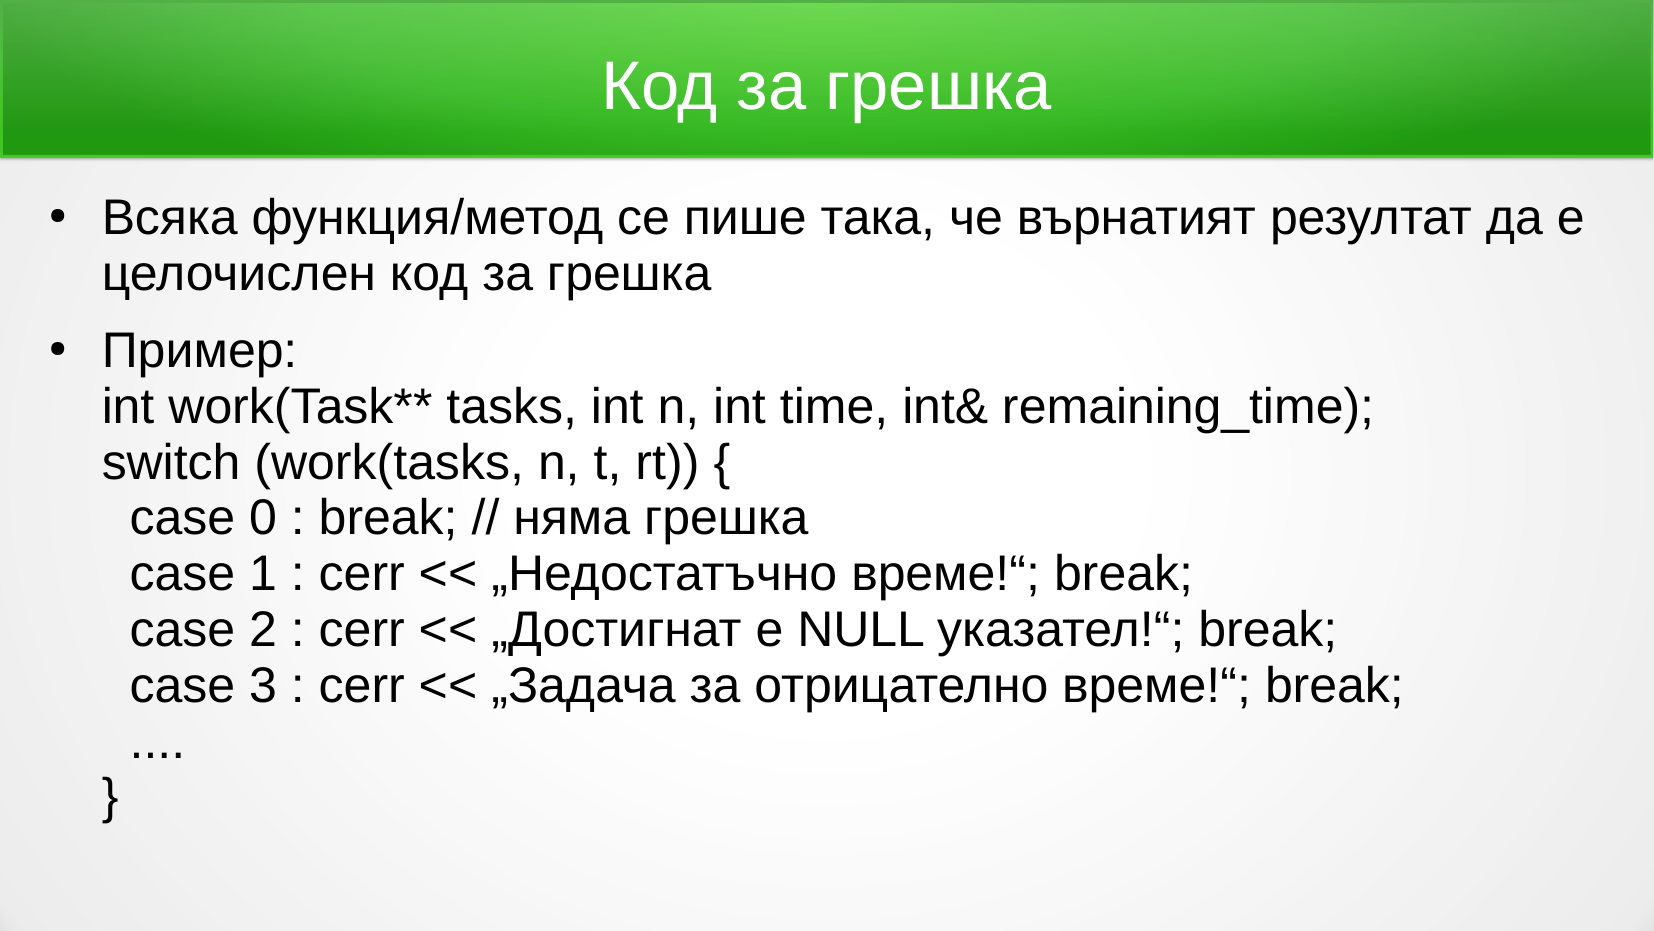

# Код за грешка
Всяка функция/метод се пише така, че върнатият резултат да е целочислен код за грешка
Пример:
int work(Task** tasks, int n, int time, int& remaining_time);
switch (work(tasks, n, t, rt)) {
 case 0 : break; // няма грешка
 case 1 : cerr << „Недостатъчно време!“; break;
 case 2 : cerr << „Достигнат е NULL указател!“; break;
 case 3 : cerr << „Задача за отрицателно време!“; break;
 ....
}